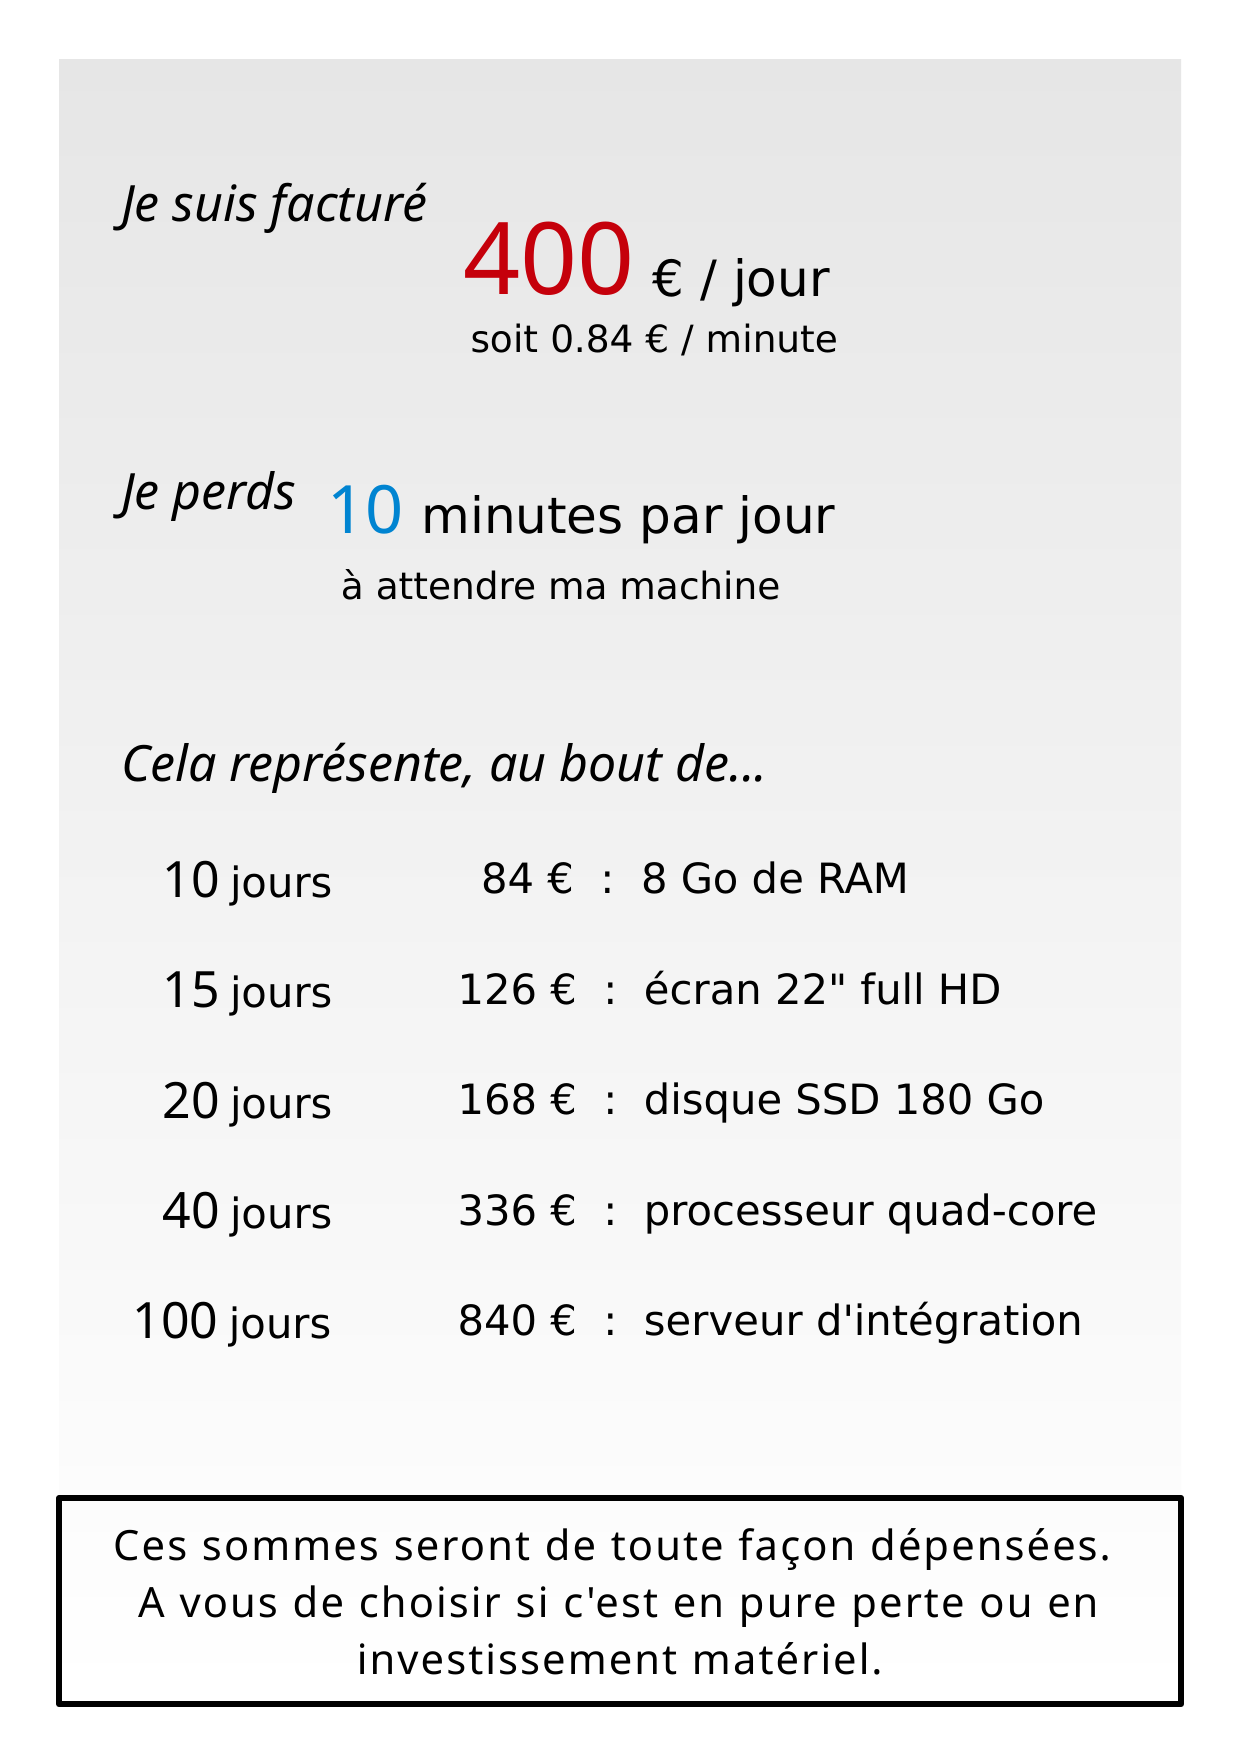

Je suis facturé
400
€ / jour
soit 0.84 € / minute
Je perds
10 minutes par jour
à attendre ma machine
Cela représente, au bout de...
10 jours
84 € : 8 Go de RAM
15 jours
126 € : écran 22" full HD
20 jours
168 € : disque SSD 180 Go
40 jours
336 € : processeur quad-core
100 jours
840 € : serveur d'intégration
Ces sommes seront de toute façon dépensées.
A vous de choisir si c'est en pure perte ou en investissement matériel.